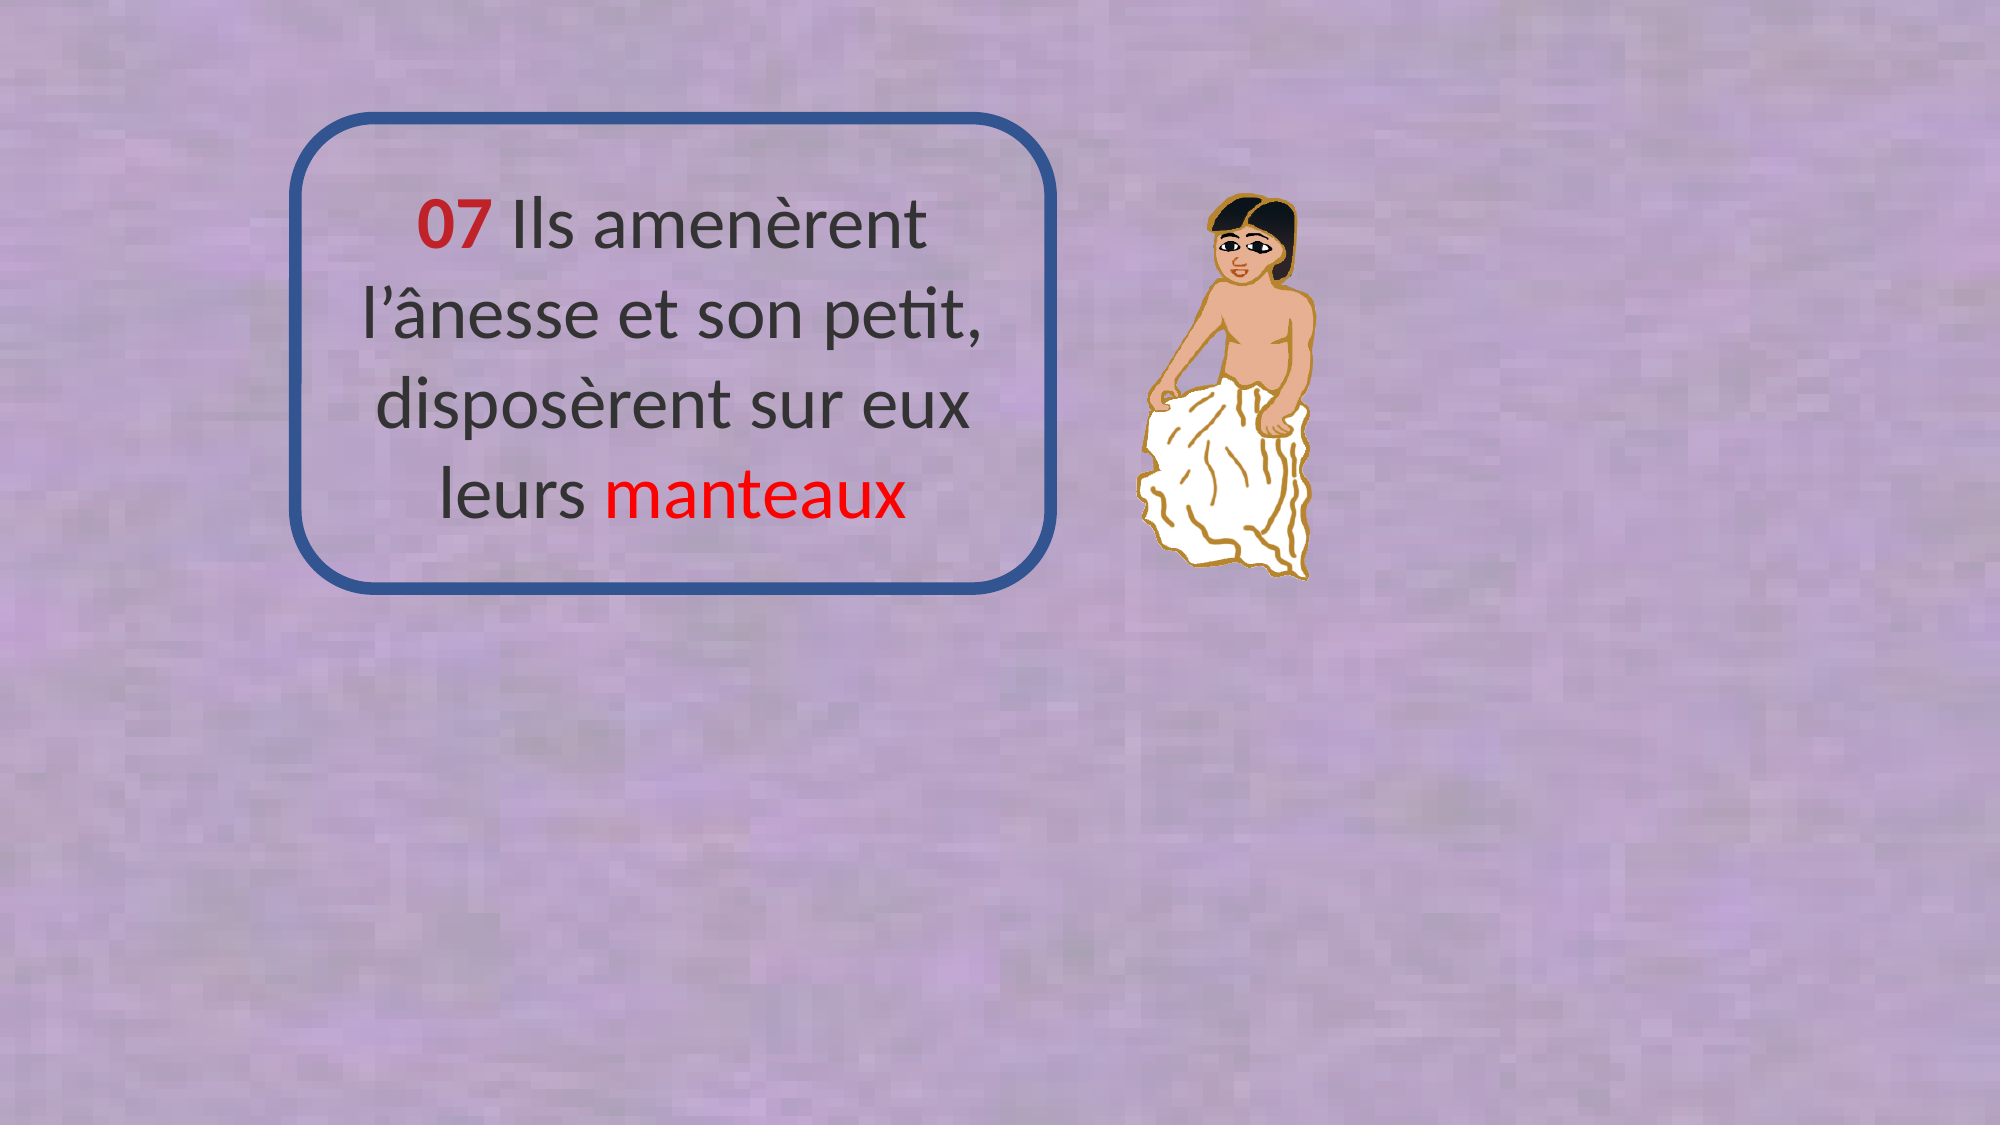

07 Ils amenèrent l’ânesse et son petit, disposèrent sur eux leurs manteaux